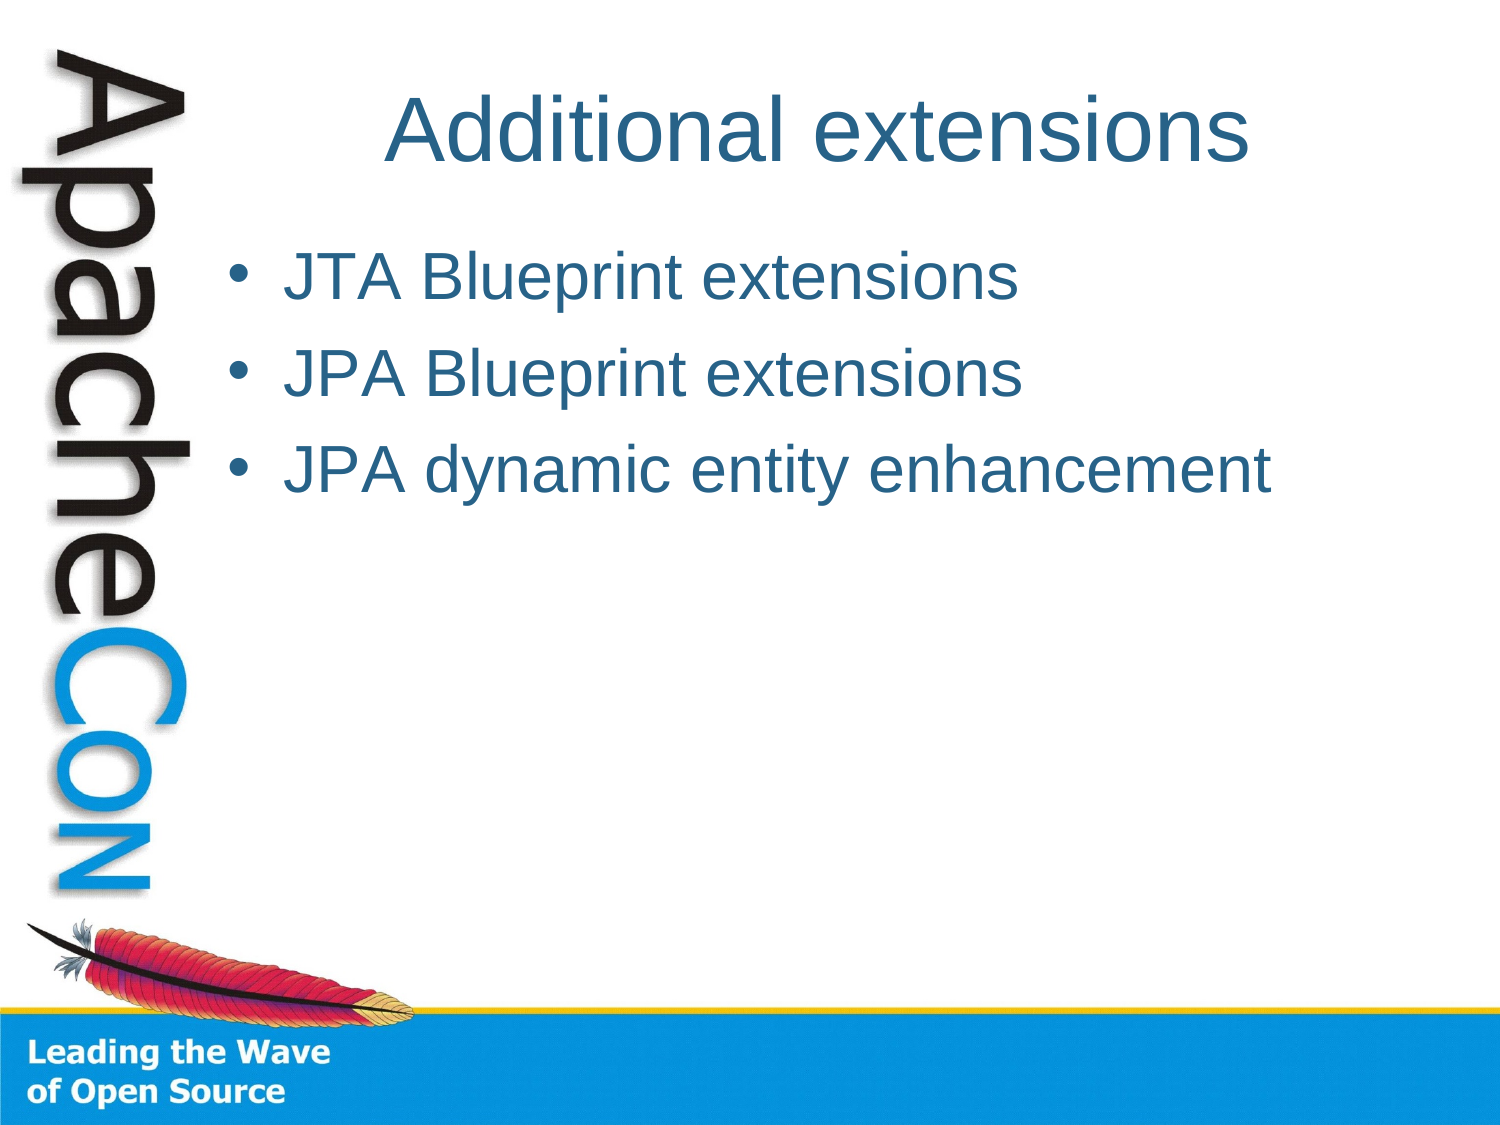

# Additional extensions
JTA Blueprint extensions
JPA Blueprint extensions
JPA dynamic entity enhancement